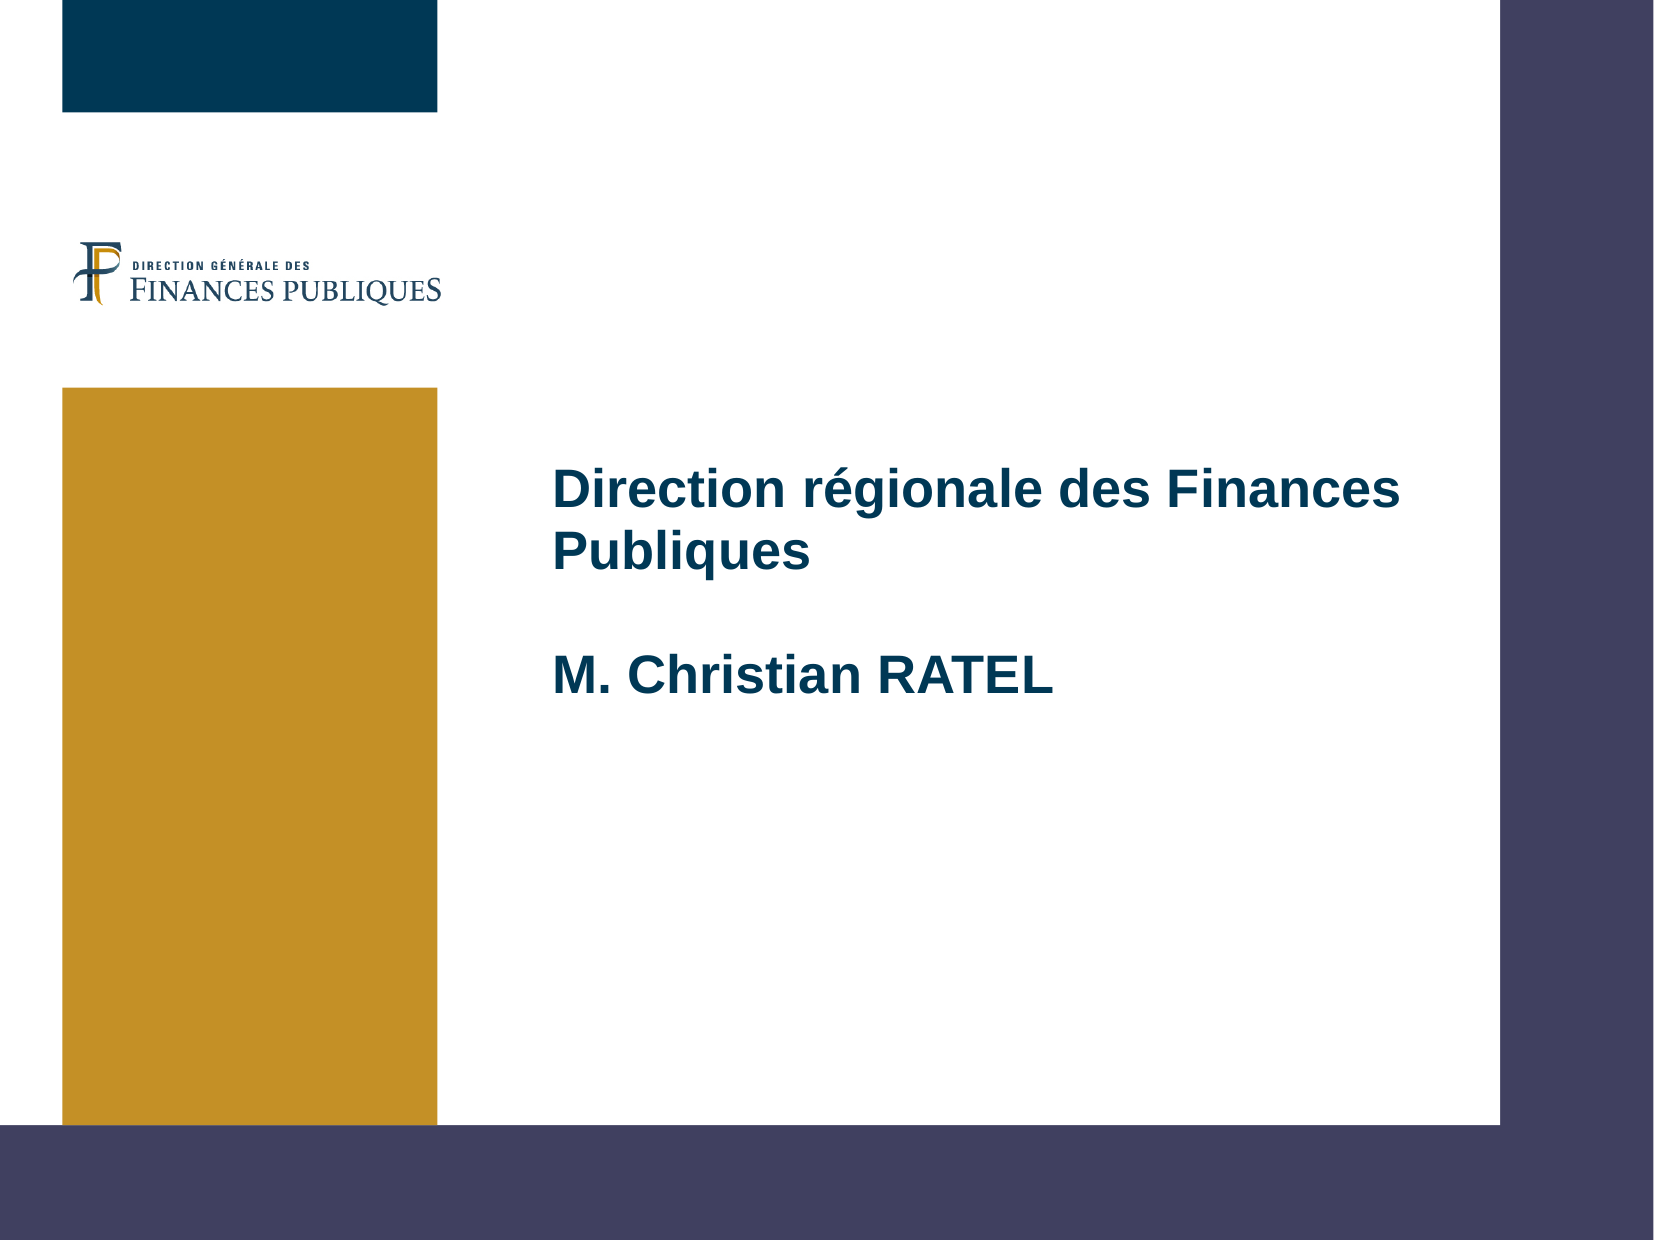

# Direction régionale des Finances Publiques M. Christian RATEL